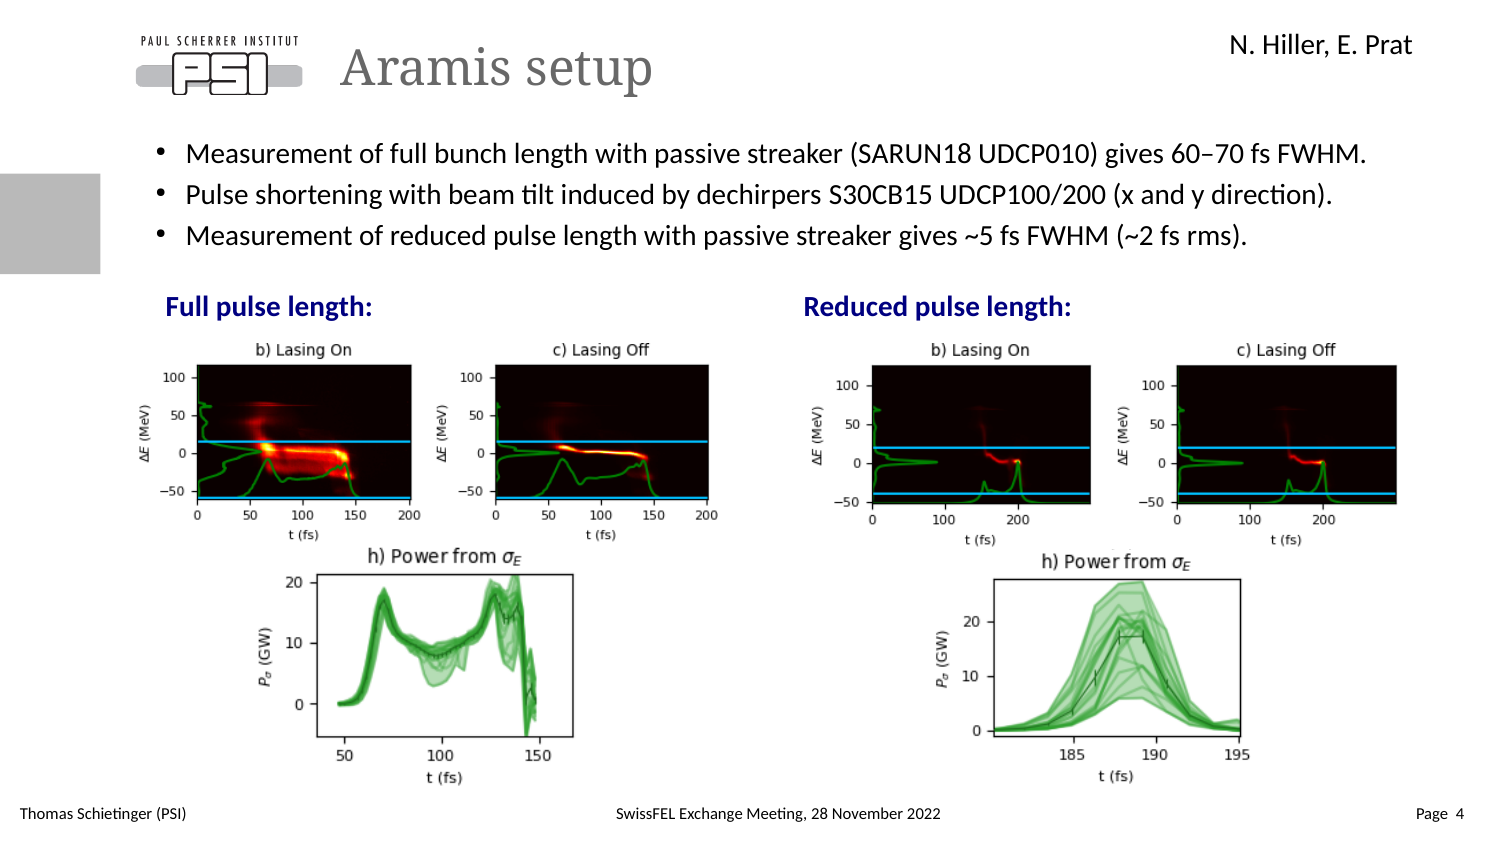

N. Hiller, E. Prat
# Aramis setup
Measurement of full bunch length with passive streaker (SARUN18 UDCP010) gives 60–70 fs FWHM.
Pulse shortening with beam tilt induced by dechirpers S30CB15 UDCP100/200 (x and y direction).
Measurement of reduced pulse length with passive streaker gives ~5 fs FWHM (~2 fs rms).
Full pulse length:
Reduced pulse length: